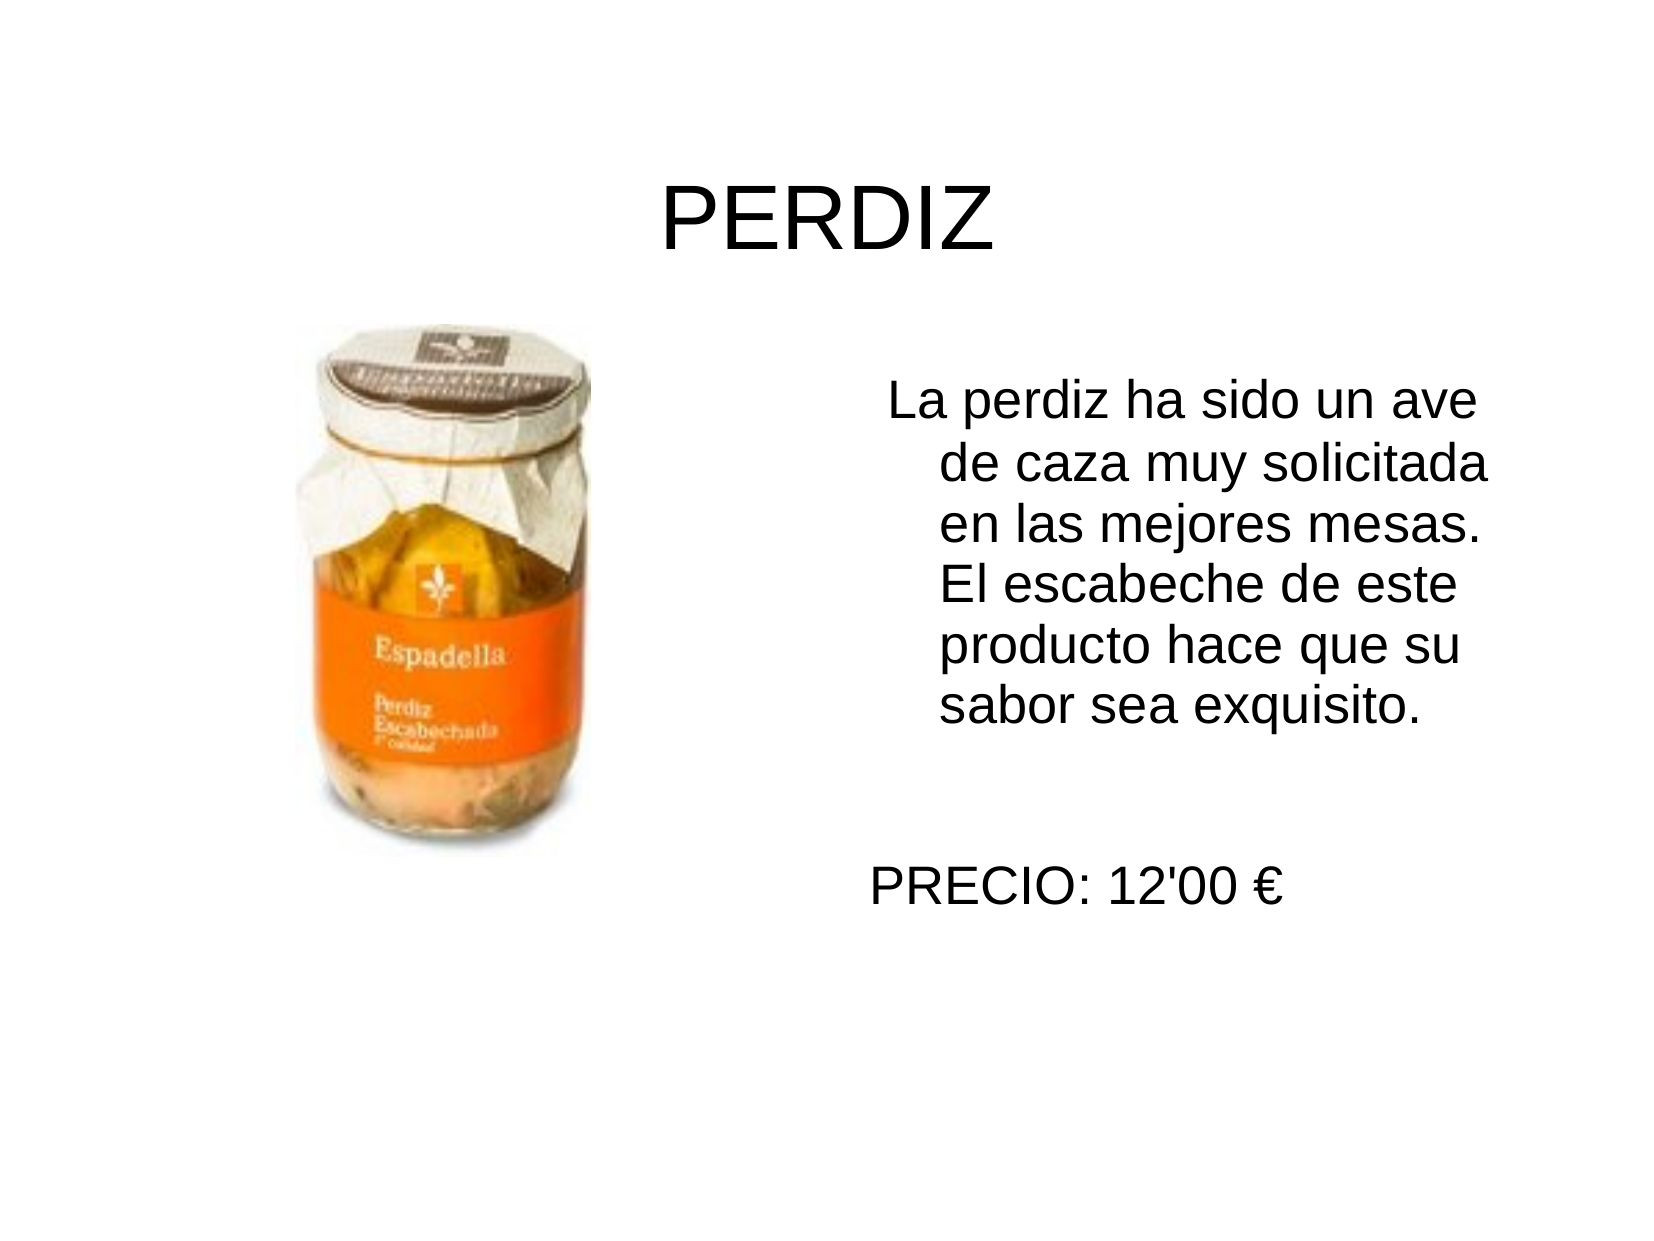

# PERDIZ
 La perdiz ha sido un ave de caza muy solicitada en las mejores mesas. El escabeche de este producto hace que su sabor sea exquisito.
PRECIO: 12'00 €